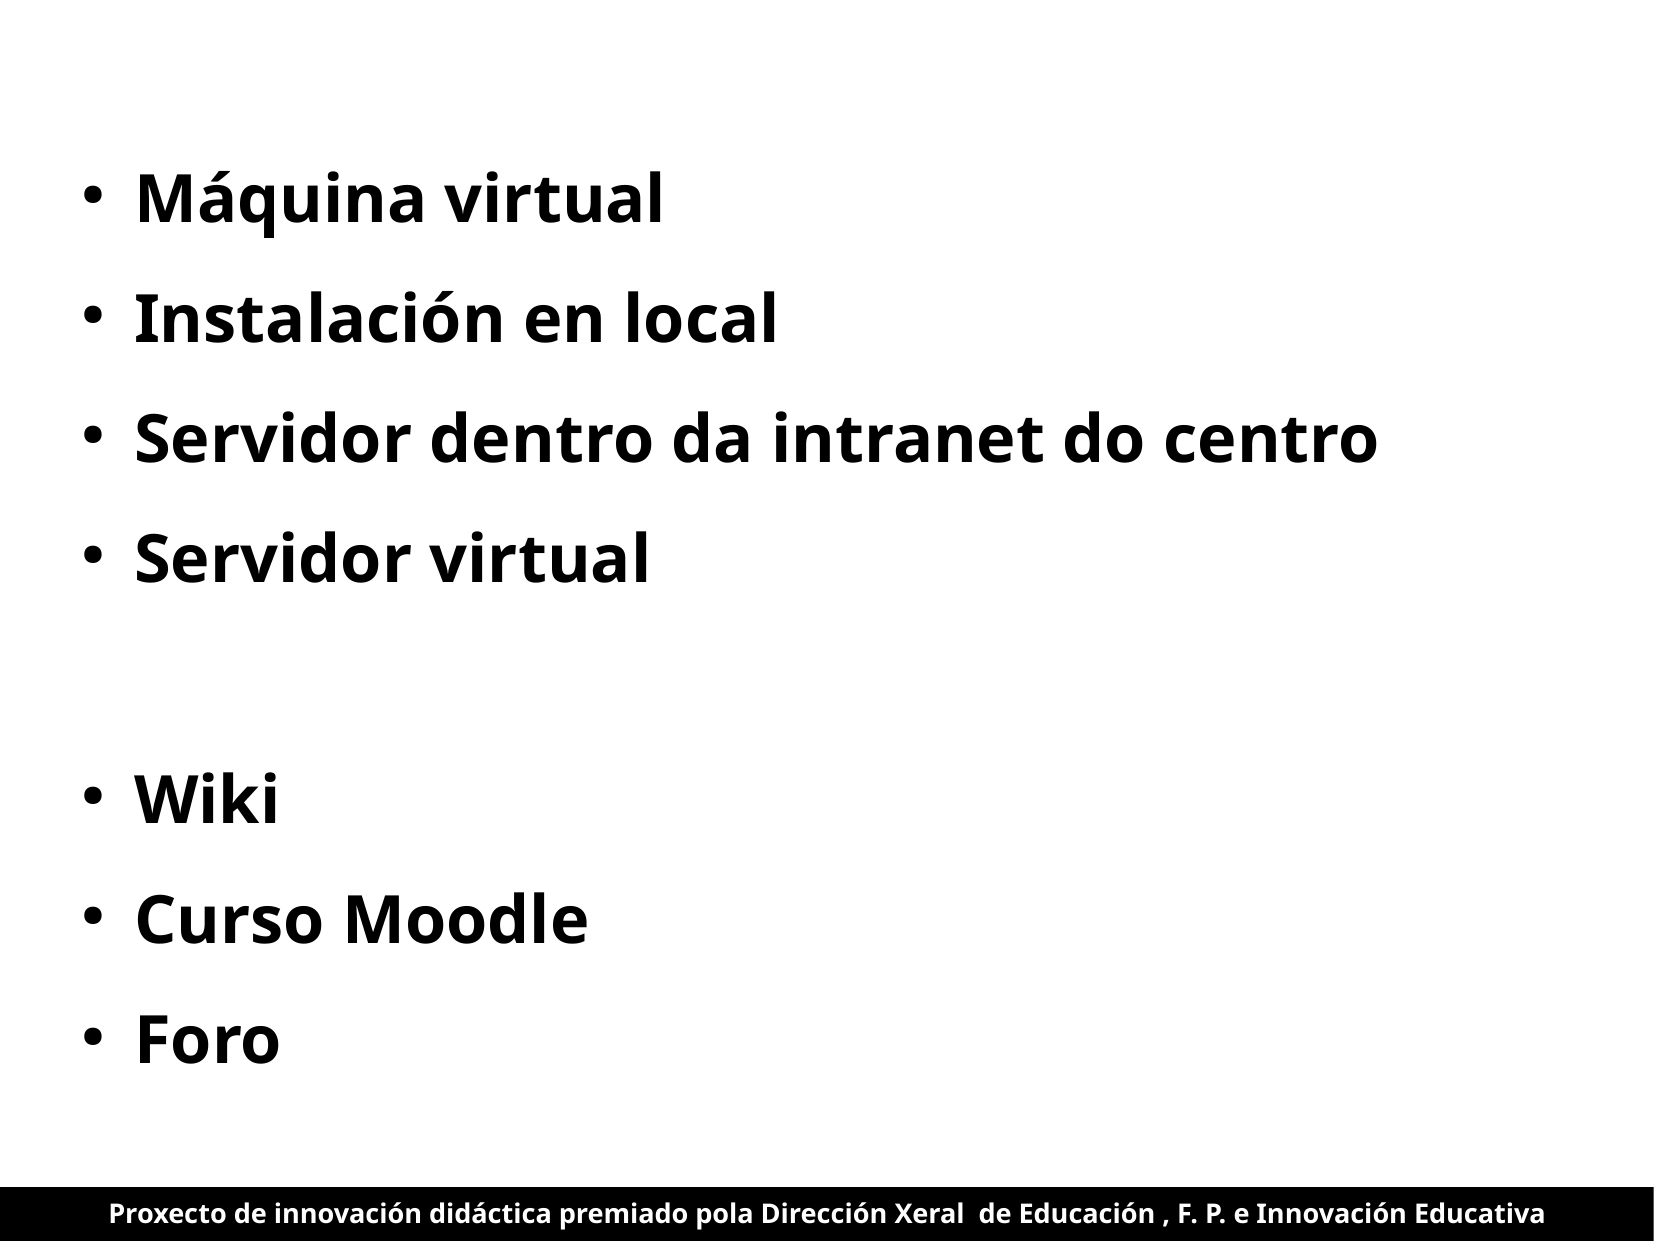

#
Máquina virtual
Instalación en local
Servidor dentro da intranet do centro
Servidor virtual
Wiki
Curso Moodle
Foro